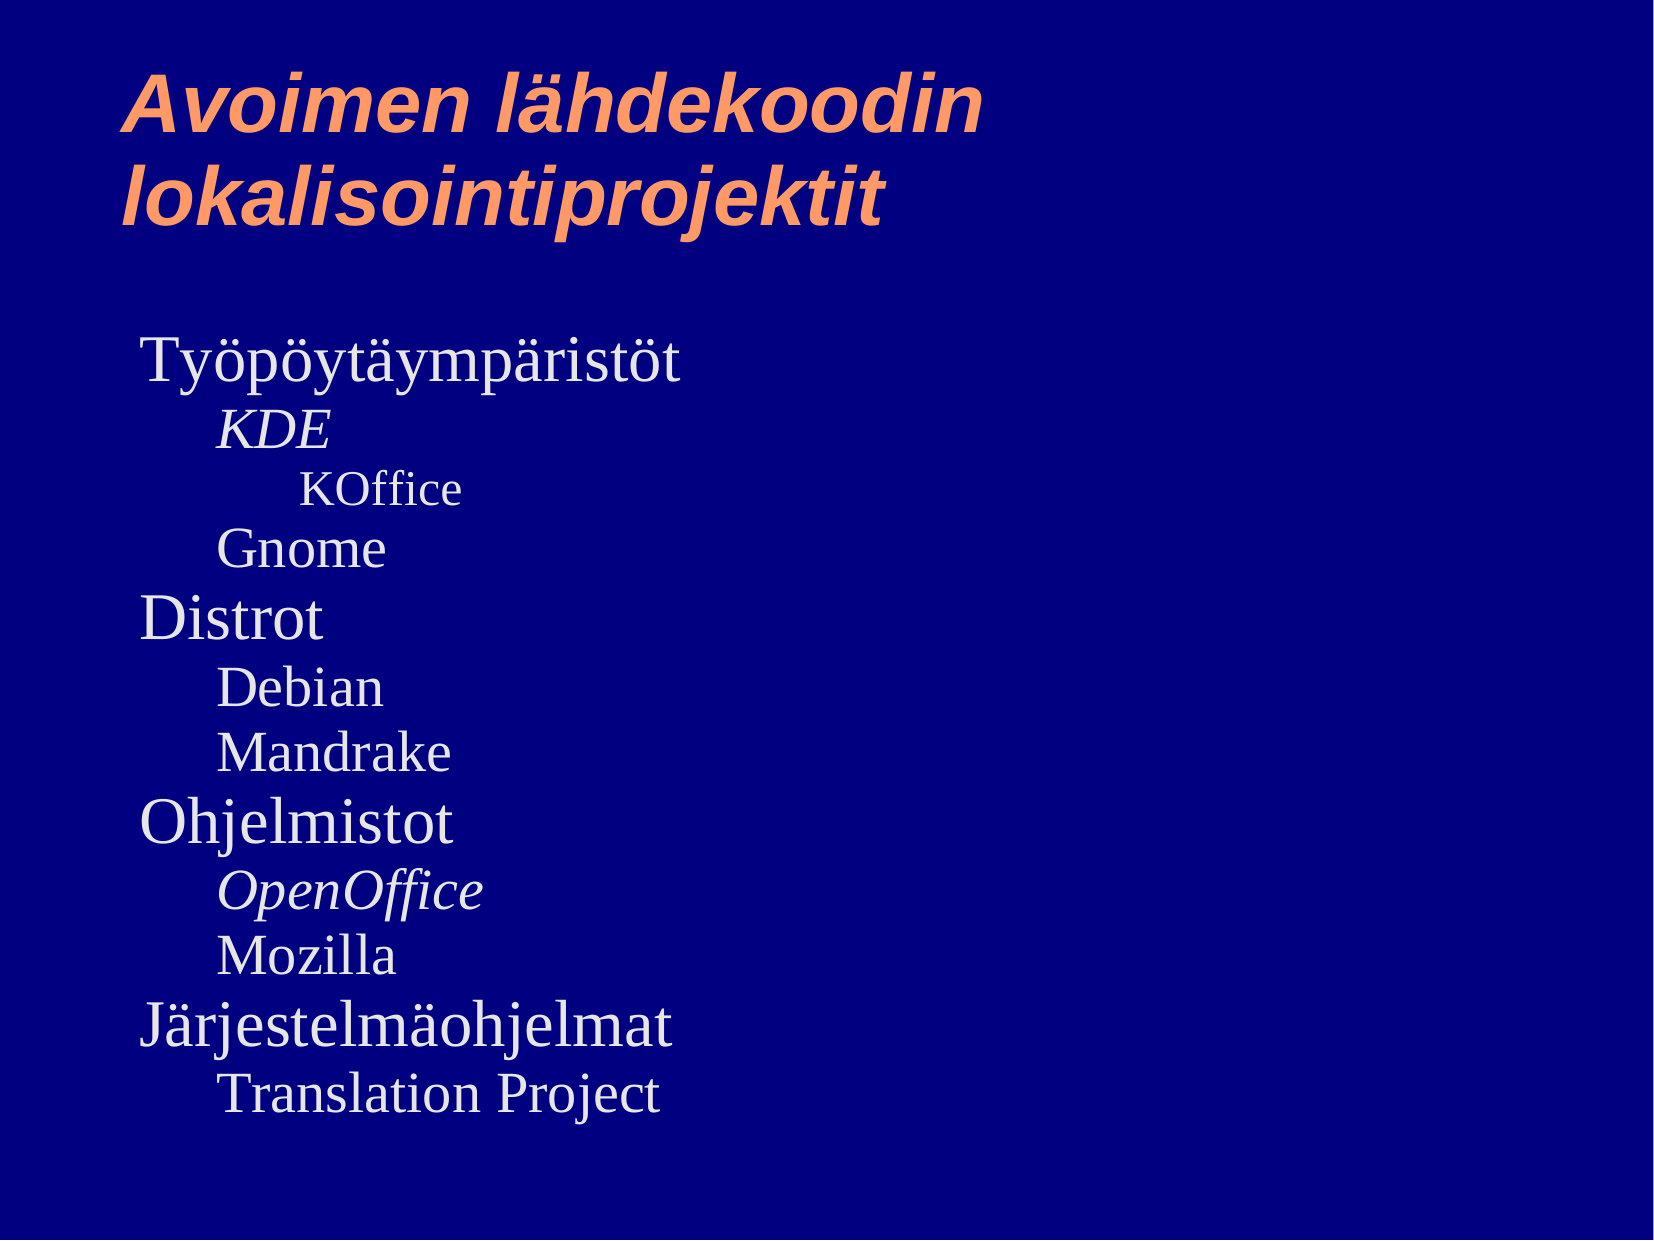

# Avoimen lähdekoodin lokalisointiprojektit
Työpöytäympäristöt
KDE
KOffice
Gnome
Distrot
Debian
Mandrake
Ohjelmistot
OpenOffice
Mozilla
Järjestelmäohjelmat
Translation Project